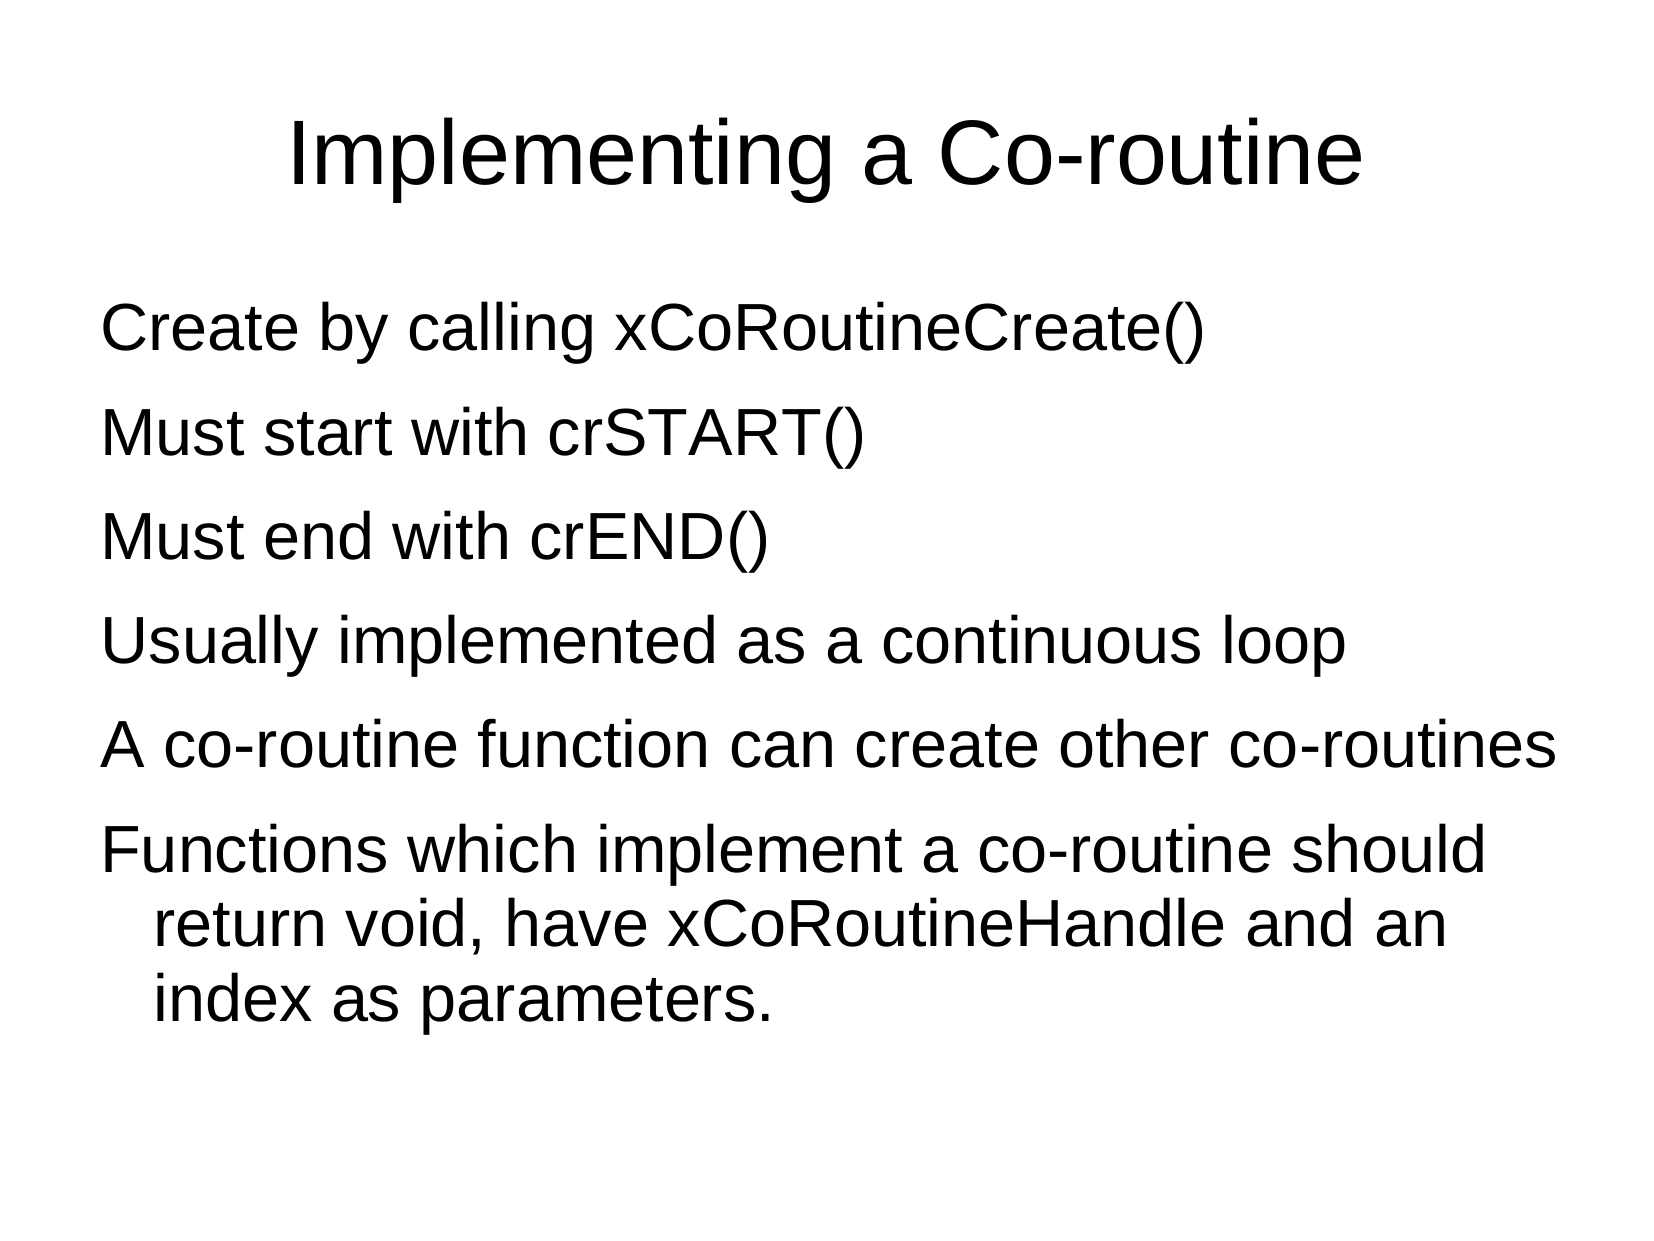

# Implementing a Co-routine
Create by calling xCoRoutineCreate()
Must start with crSTART()
Must end with crEND()
Usually implemented as a continuous loop
A co-routine function can create other co-routines
Functions which implement a co-routine should return void, have xCoRoutineHandle and an index as parameters.